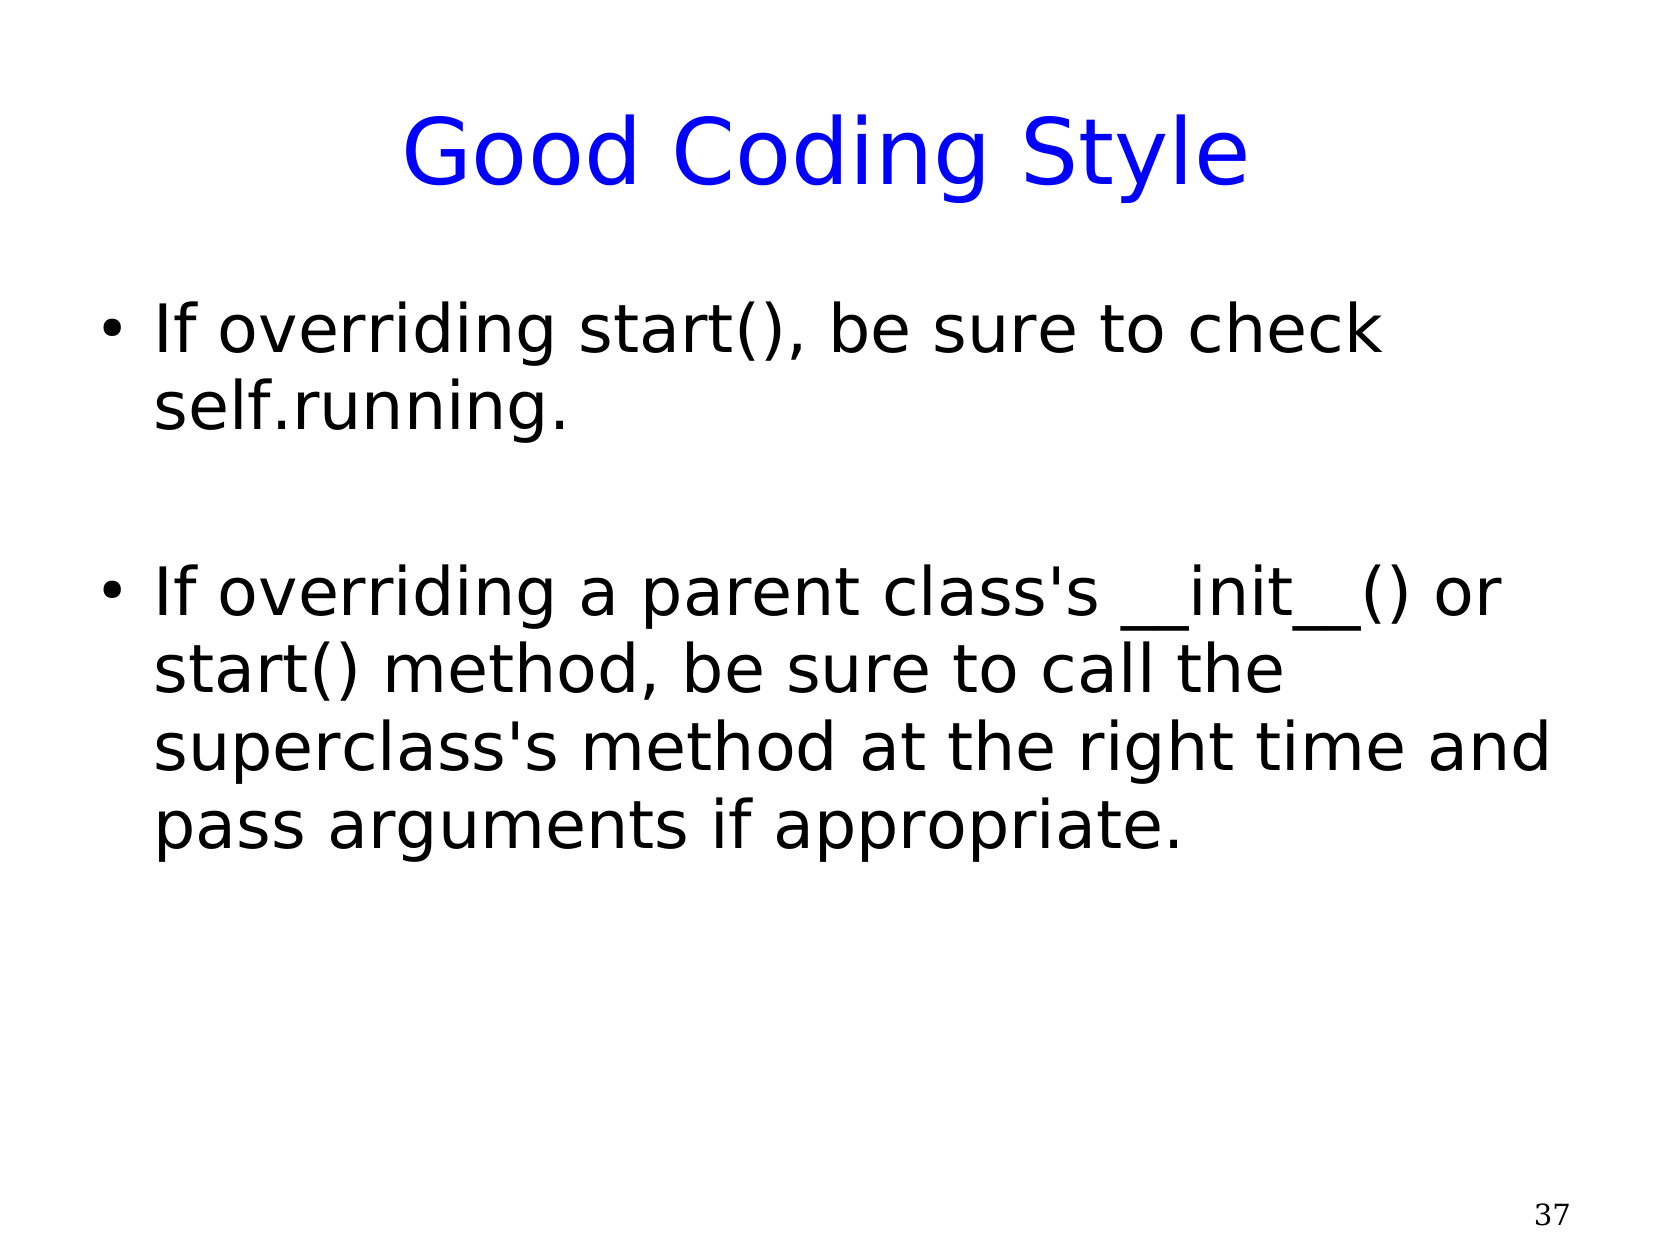

# Good Coding Style
If overriding start(), be sure to check self.running.
If overriding a parent class's __init__() or start() method, be sure to call the superclass's method at the right time and pass arguments if appropriate.
37